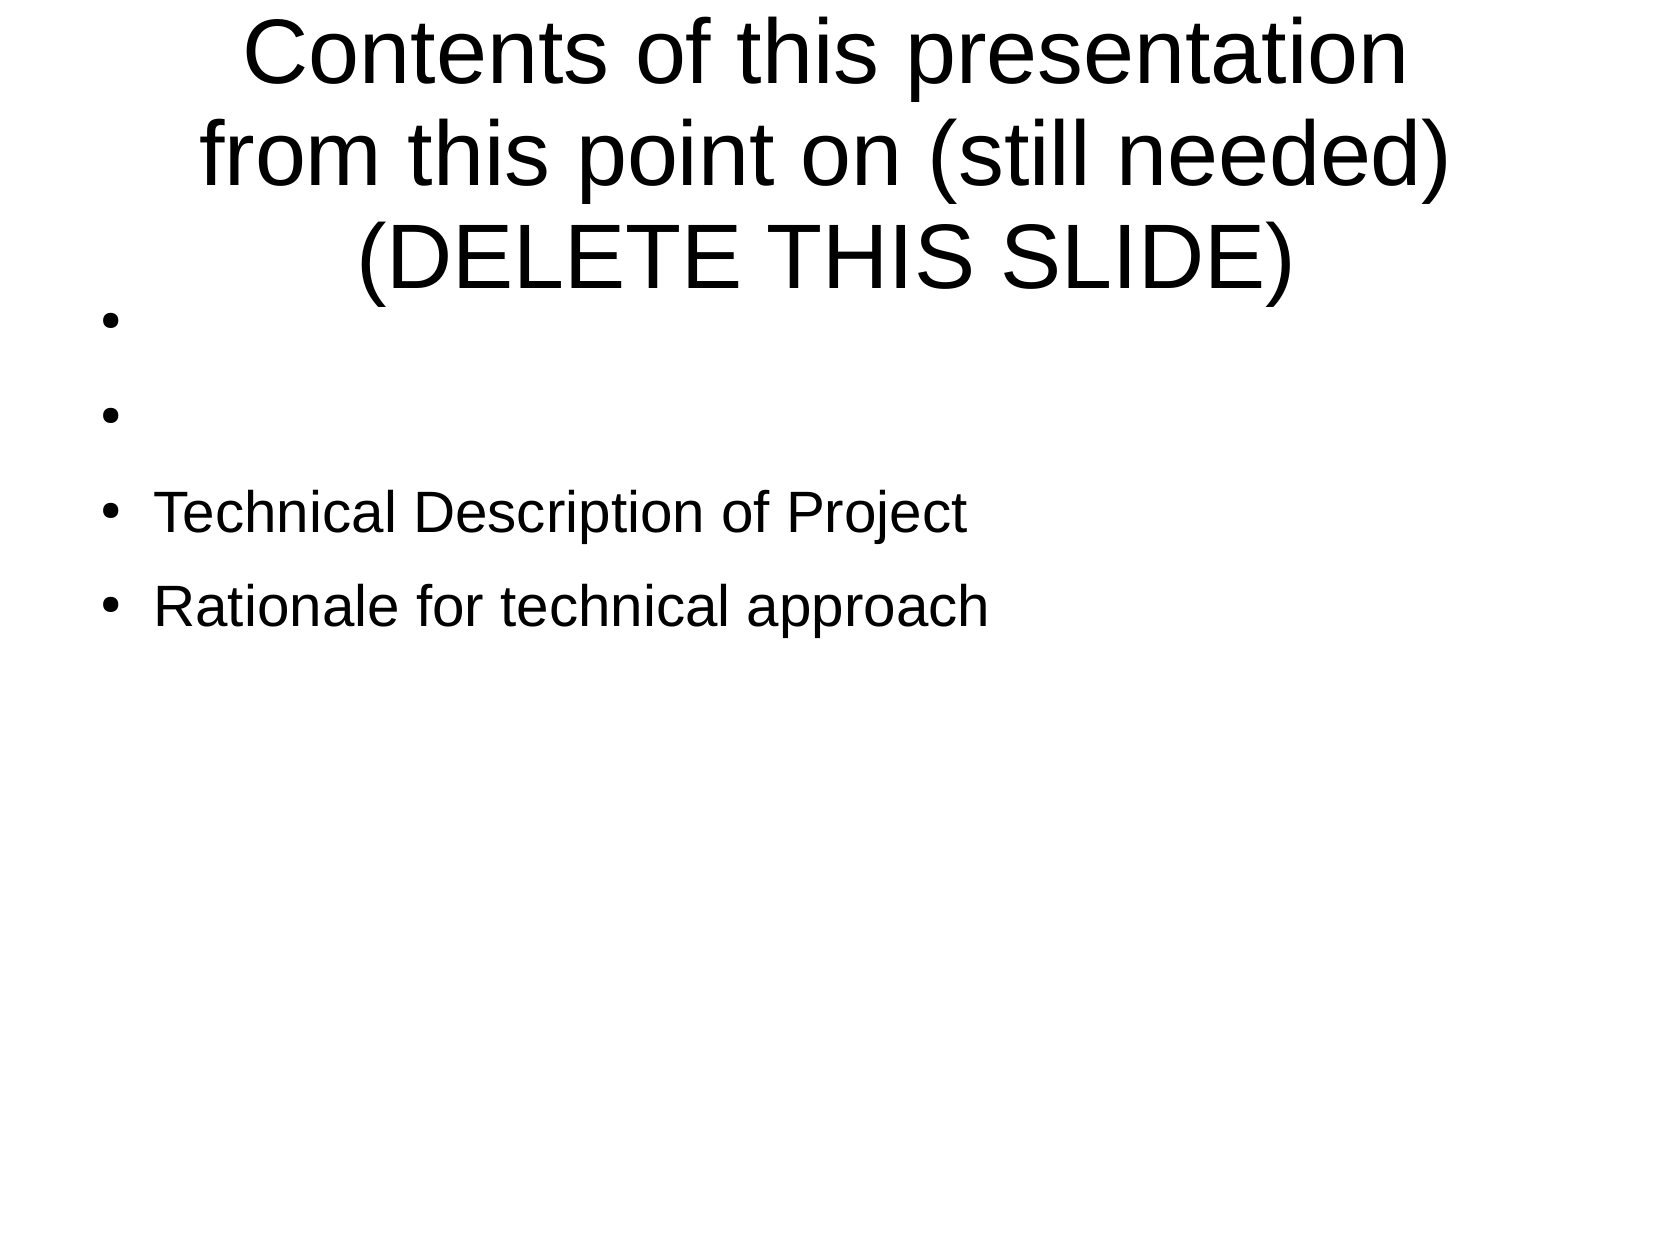

# Contents of this presentation from this point on (still needed) (DELETE THIS SLIDE)
Technical Description of Project
Rationale for technical approach